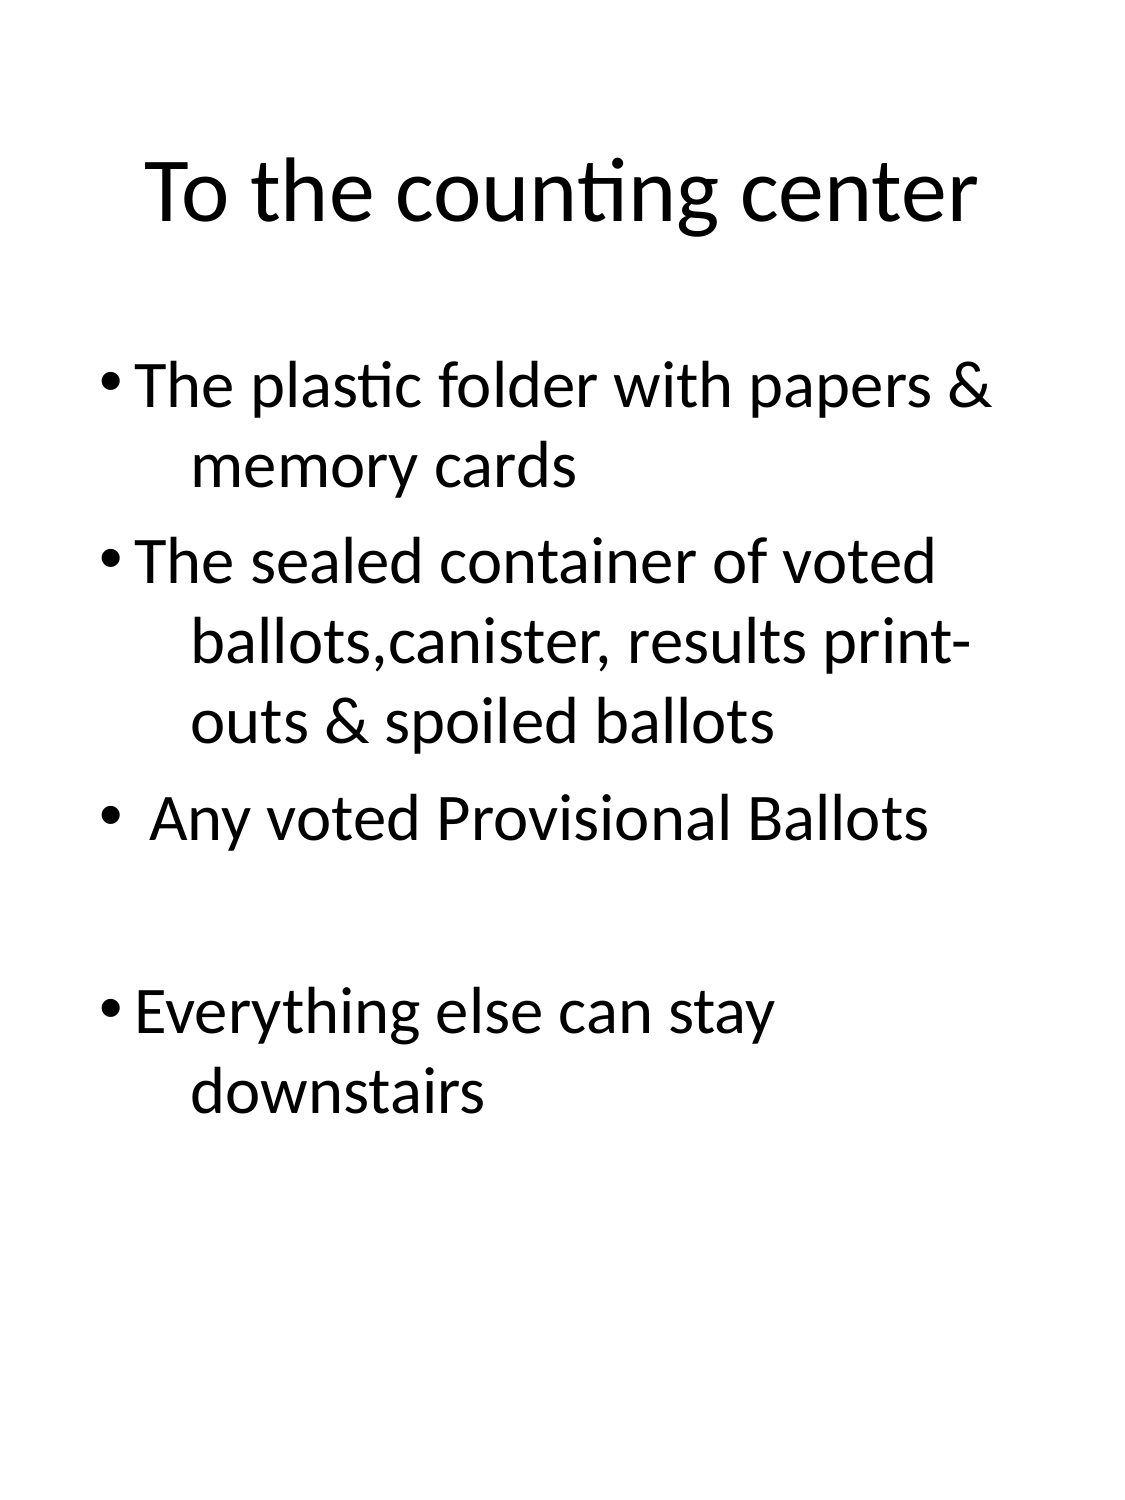

To the counting center
The plastic folder with papers & memory cards
The sealed container of voted ballots,canister, results print-outs & spoiled ballots
 Any voted Provisional Ballots
Everything else can stay downstairs